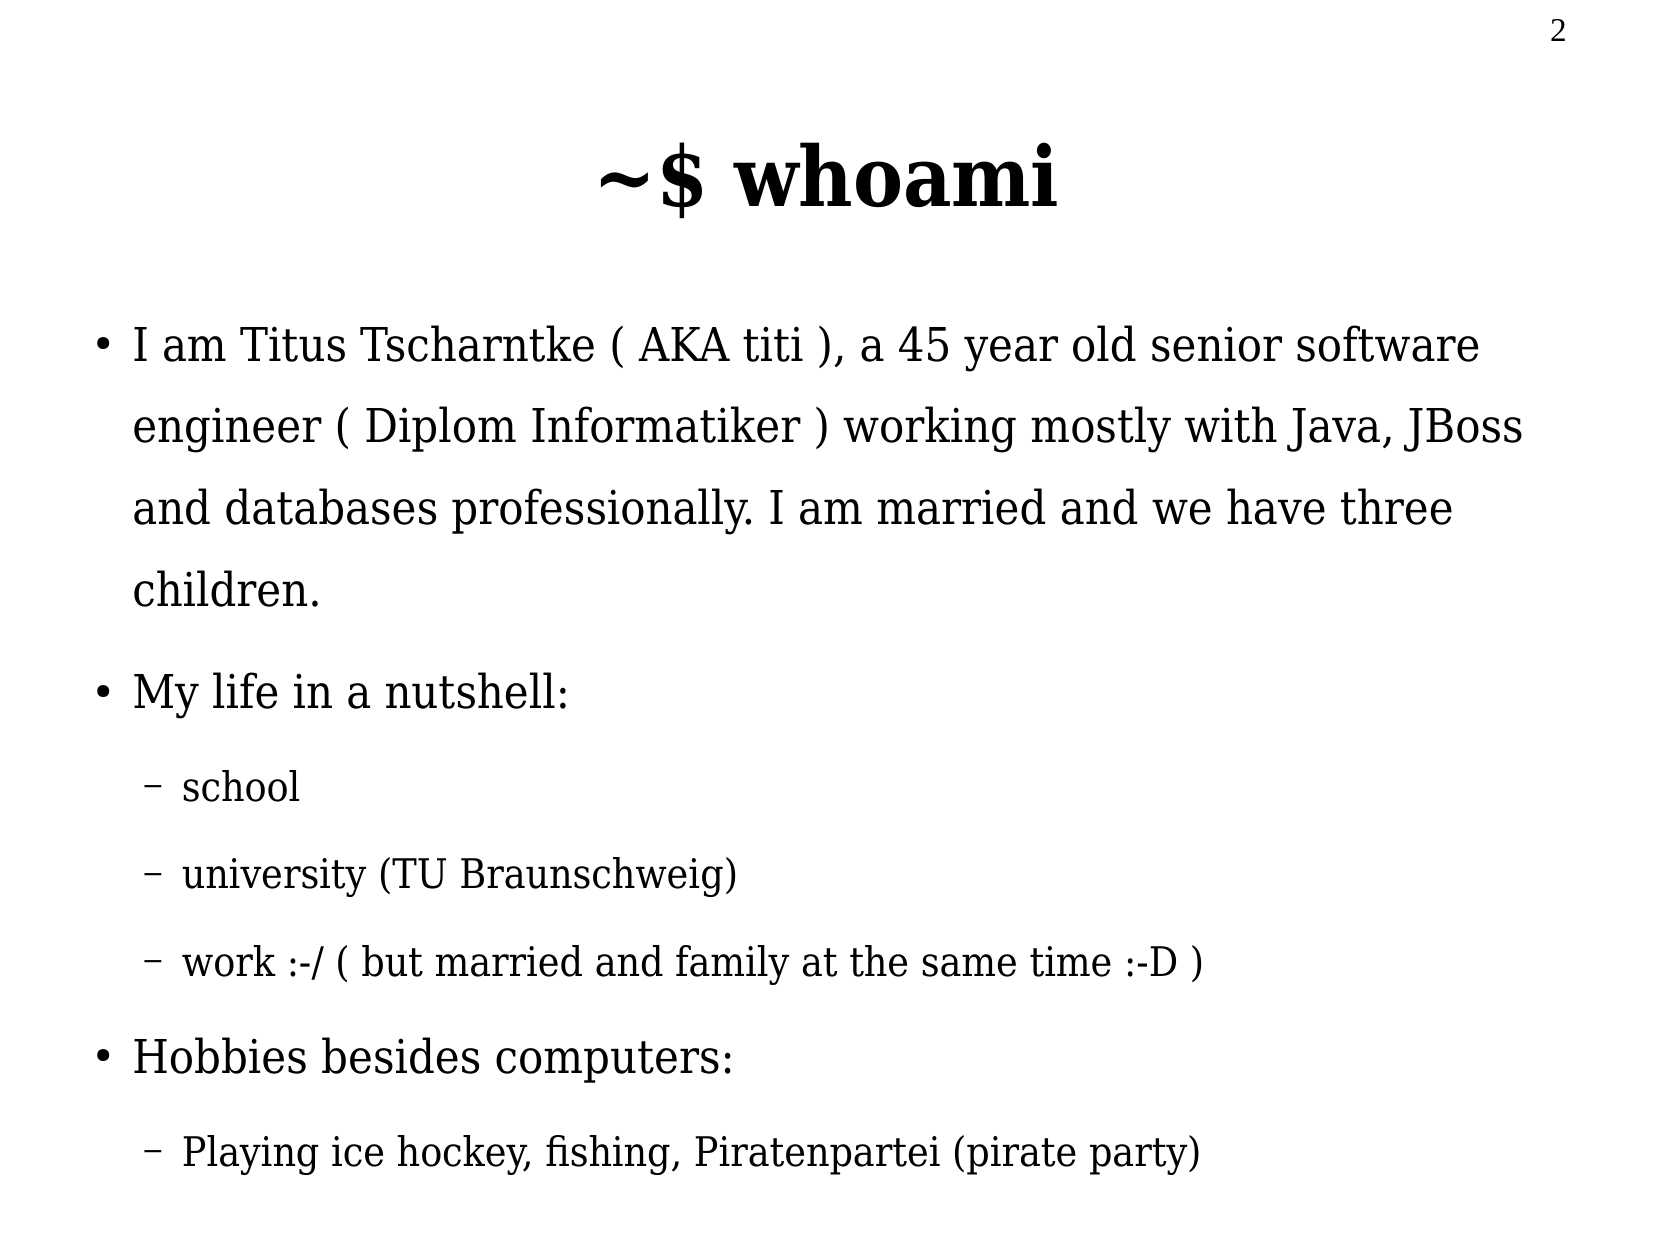

# ~$ whoami
I am Titus Tscharntke ( AKA titi ), a 45 year old senior software engineer ( Diplom Informatiker ) working mostly with Java, JBoss and databases professionally. I am married and we have three children.
My life in a nutshell:
school
university (TU Braunschweig)
work :-/ ( but married and family at the same time :-D )
Hobbies besides computers:
Playing ice hockey, fishing, Piratenpartei (pirate party)